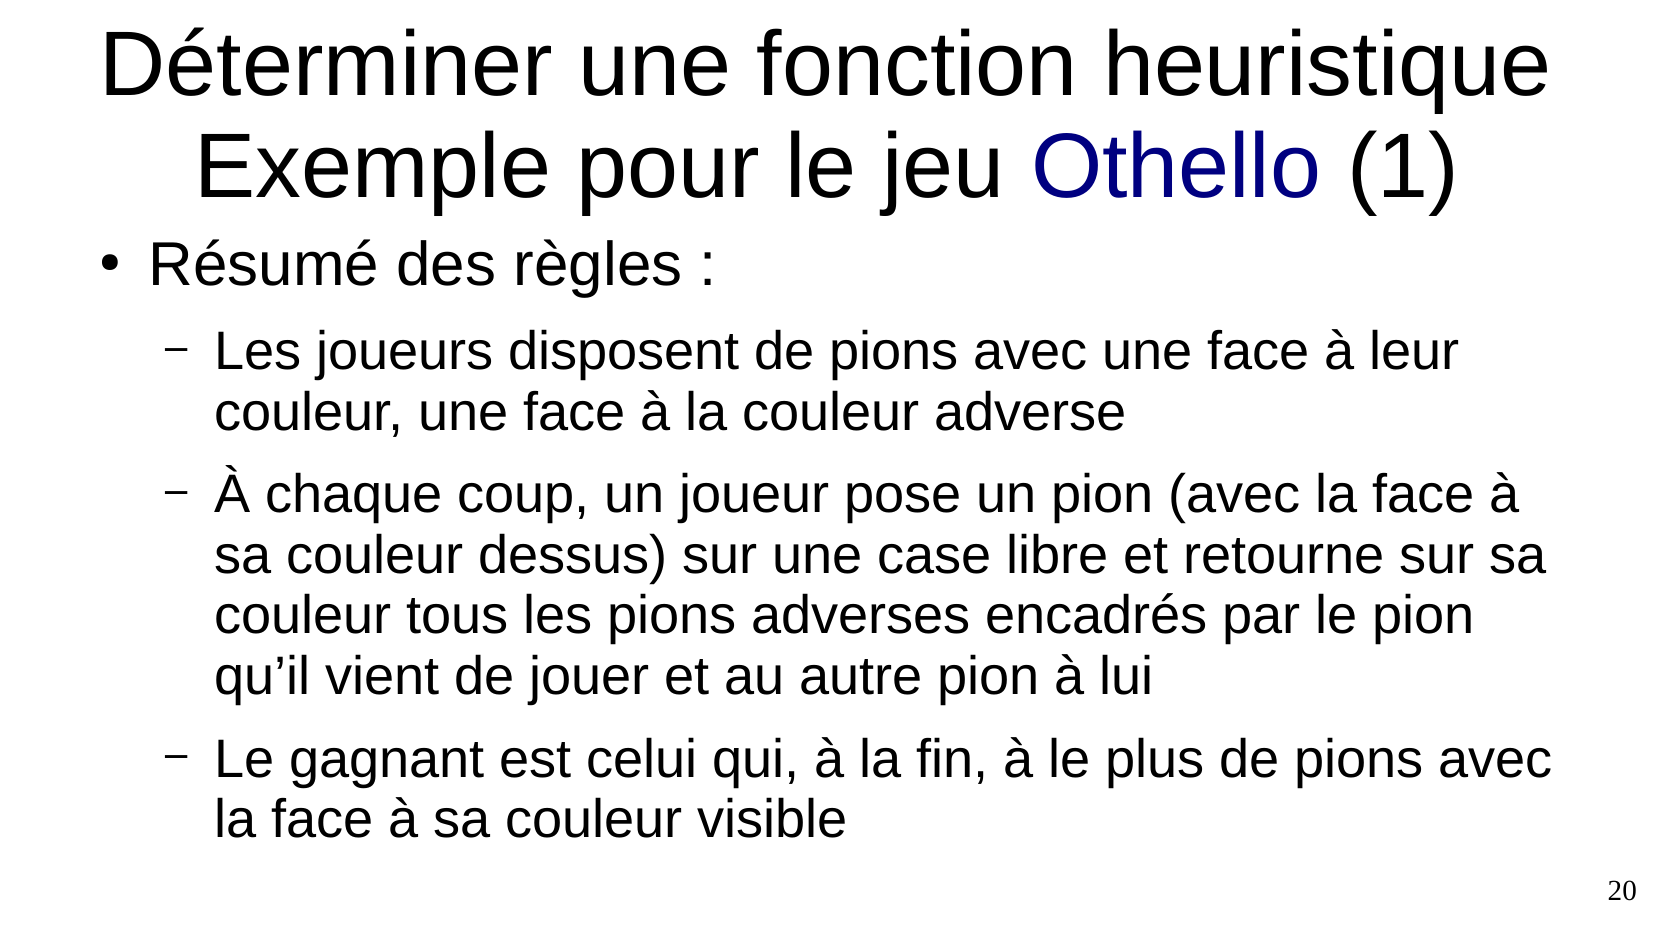

# Déterminer une fonction heuristique Exemple pour le jeu Othello (1)
Résumé des règles :
Les joueurs disposent de pions avec une face à leur couleur, une face à la couleur adverse
À chaque coup, un joueur pose un pion (avec la face à sa couleur dessus) sur une case libre et retourne sur sa couleur tous les pions adverses encadrés par le pion qu’il vient de jouer et au autre pion à lui
Le gagnant est celui qui, à la fin, à le plus de pions avec la face à sa couleur visible
20